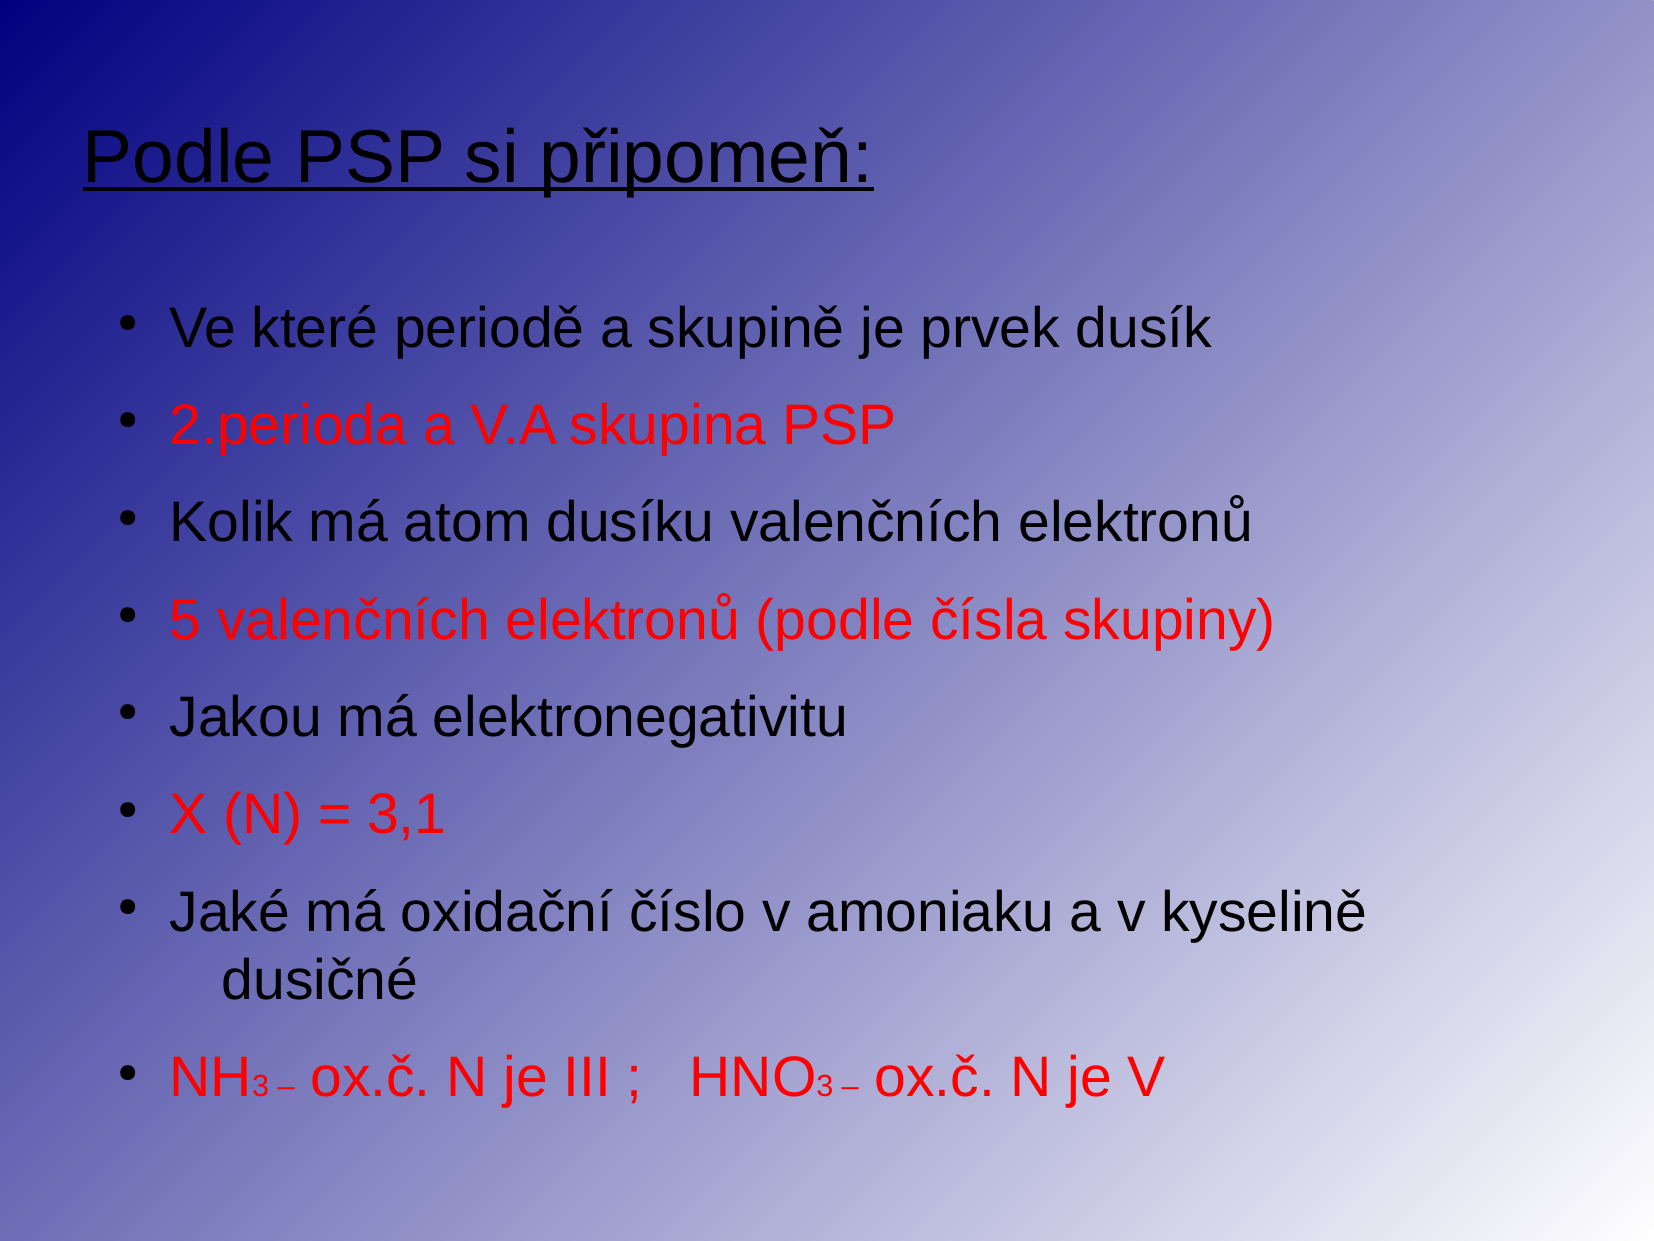

# Podle PSP si připomeň:
Ve které periodě a skupině je prvek dusík
2.perioda a V.A skupina PSP
Kolik má atom dusíku valenčních elektronů
5 valenčních elektronů (podle čísla skupiny)
Jakou má elektronegativitu
X (N) = 3,1
Jaké má oxidační číslo v amoniaku a v kyselině dusičné
NH3 – ox.č. N je III ; HNO3 – ox.č. N je V